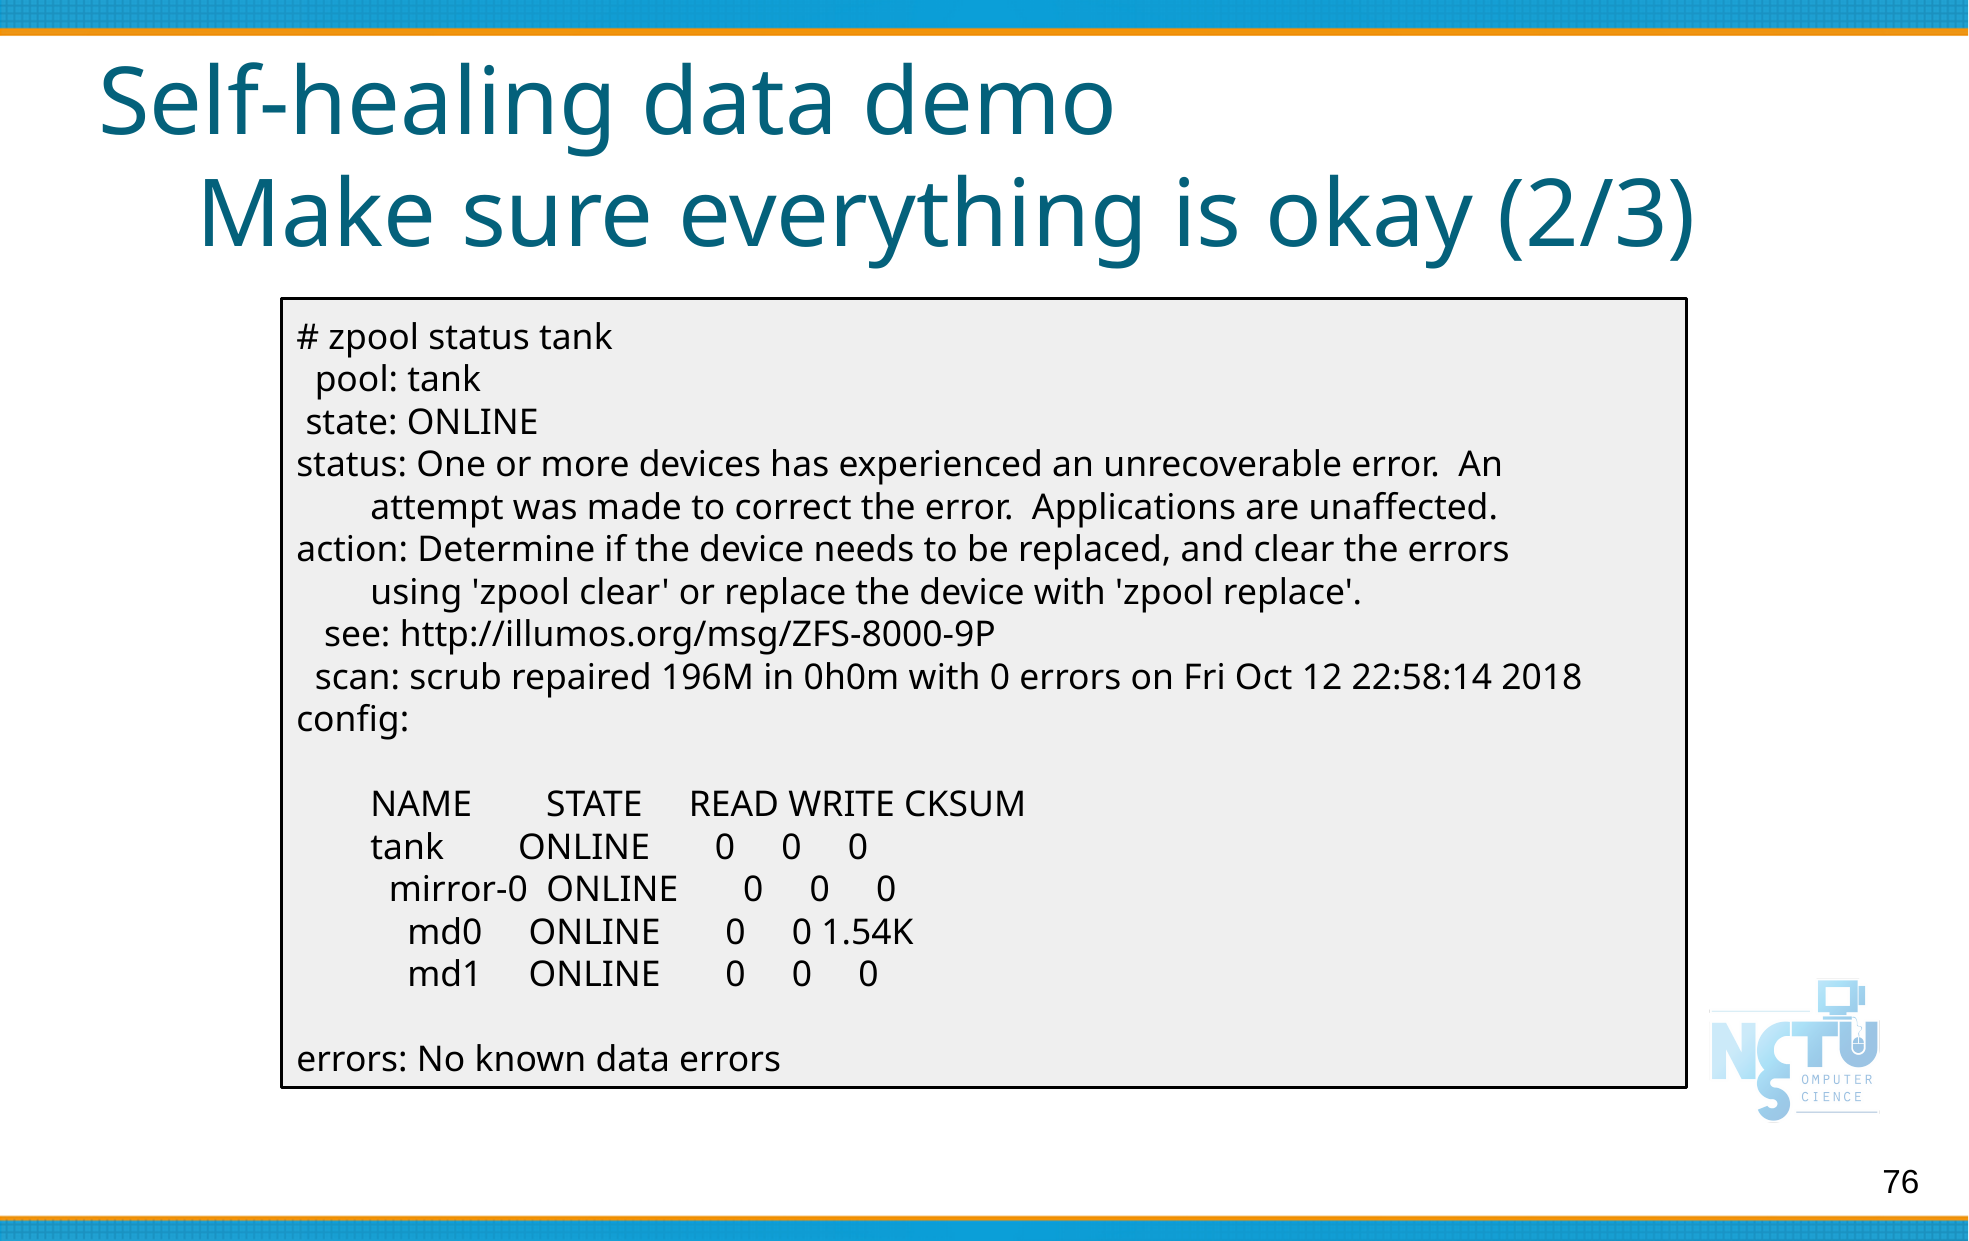

# Self-healing data demo Make sure everything is okay (2/3)
# zpool status tank
 pool: tank
 state: ONLINE
status: One or more devices has experienced an unrecoverable error. An
 attempt was made to correct the error. Applications are unaffected.
action: Determine if the device needs to be replaced, and clear the errors
 using 'zpool clear' or replace the device with 'zpool replace'.
 see: http://illumos.org/msg/ZFS-8000-9P
 scan: scrub repaired 196M in 0h0m with 0 errors on Fri Oct 12 22:58:14 2018
config:
 NAME STATE READ WRITE CKSUM
 tank ONLINE 0 0 0
 mirror-0 ONLINE 0 0 0
 md0 ONLINE 0 0 1.54K
 md1 ONLINE 0 0 0
errors: No known data errors